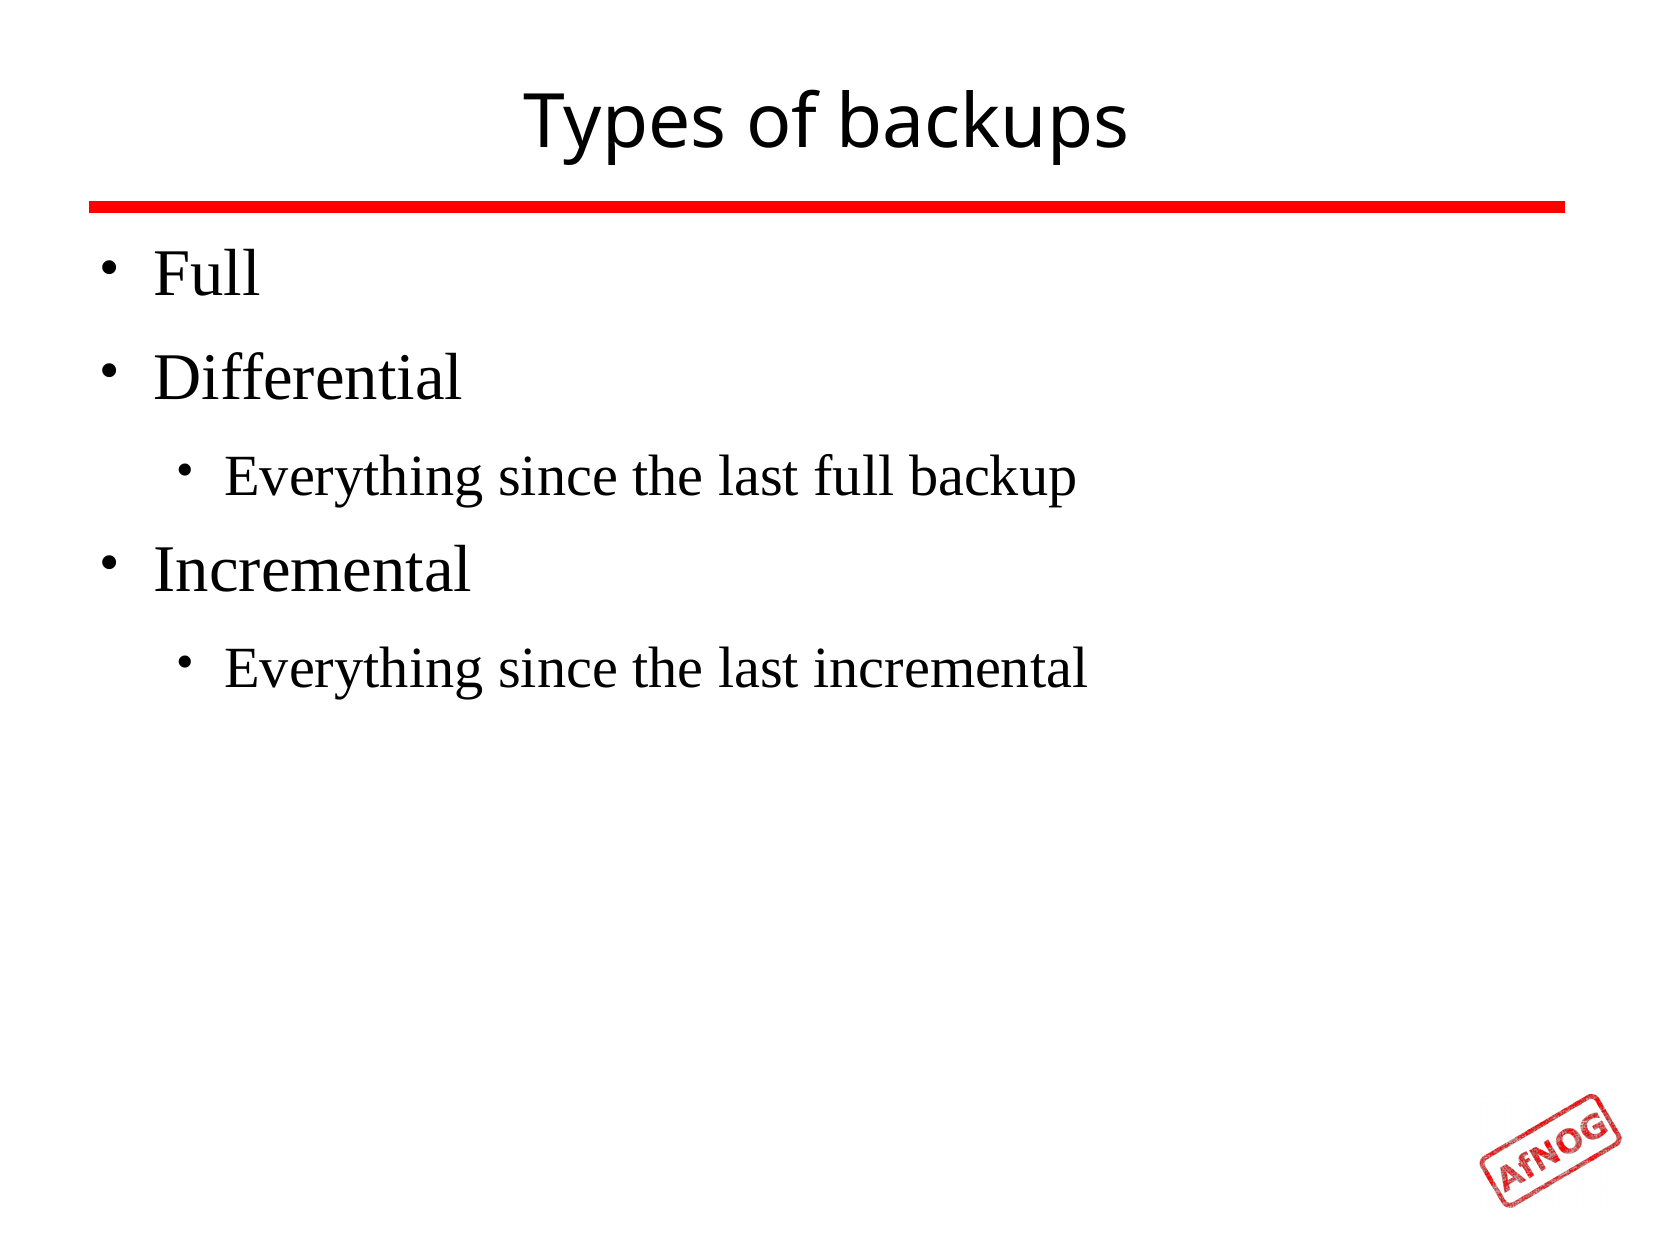

# Types of backups
Full
Differential
Everything since the last full backup
Incremental
Everything since the last incremental